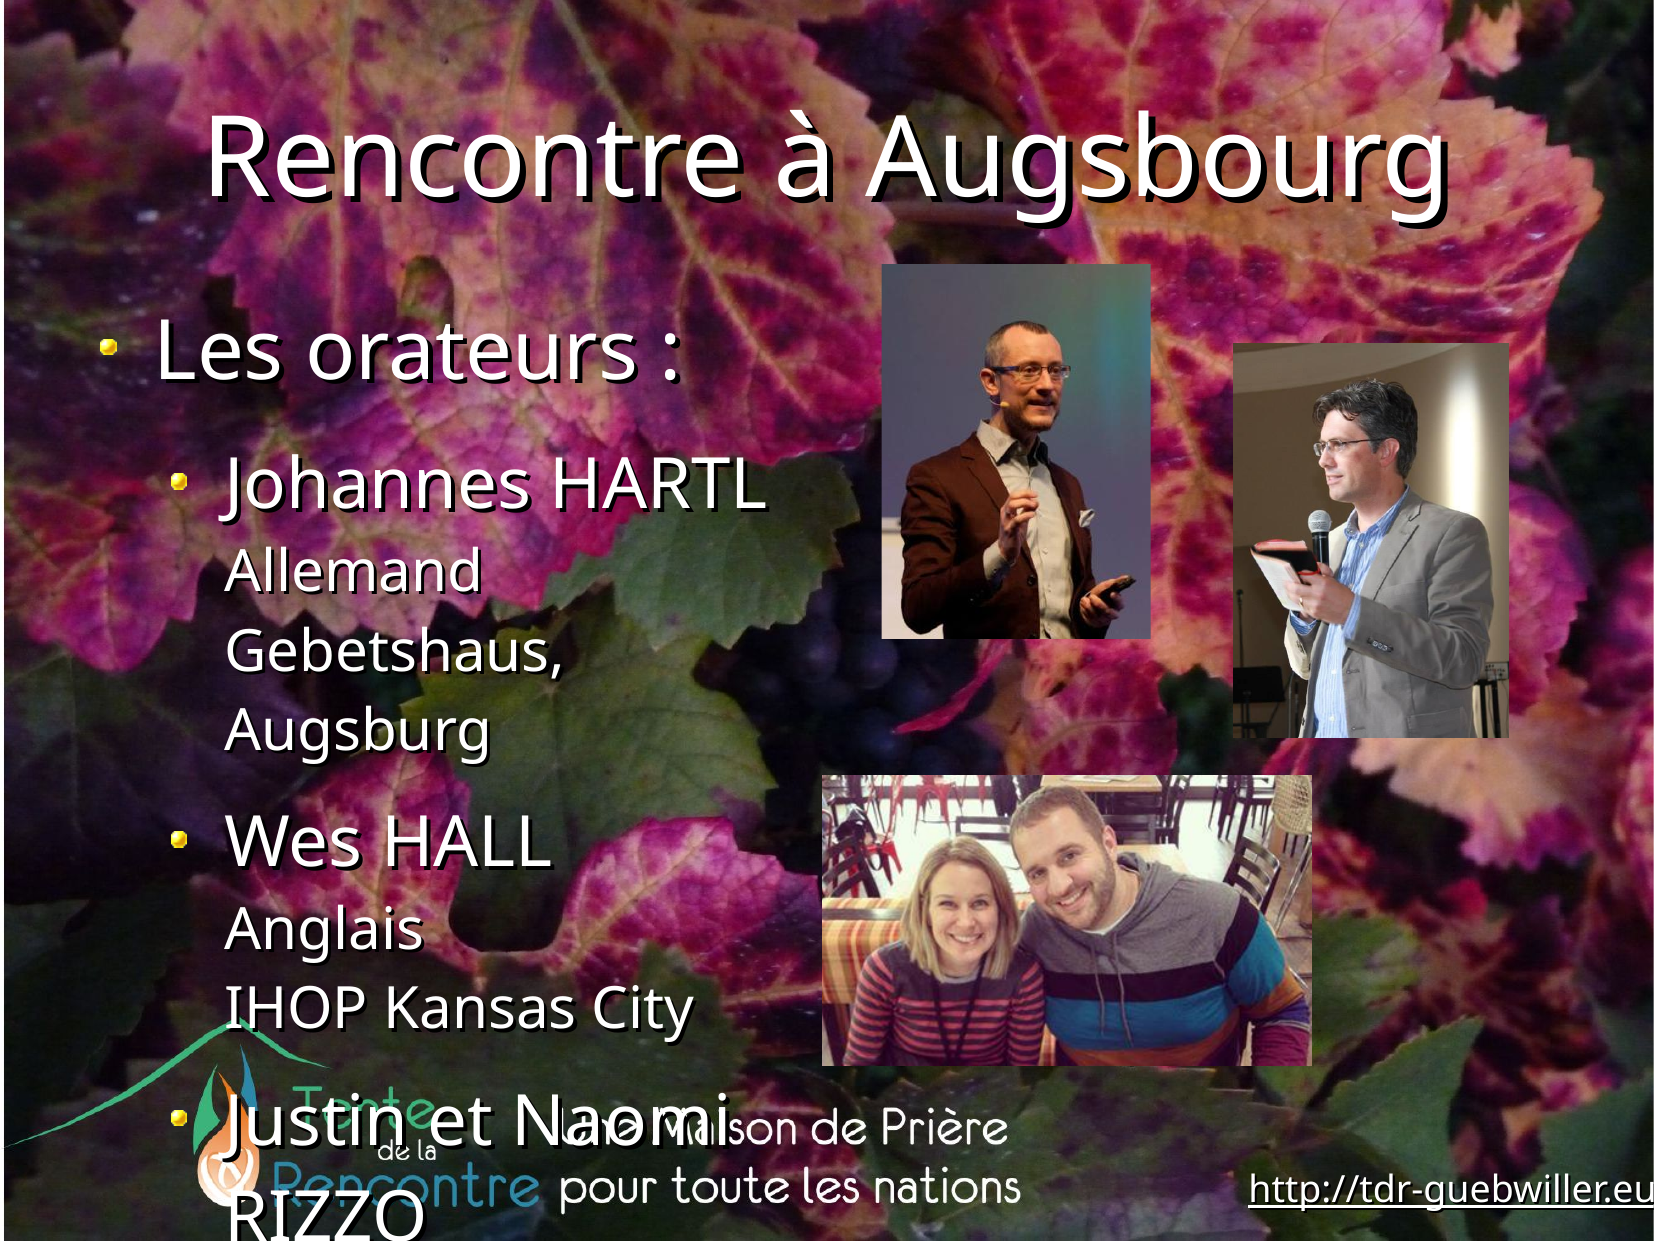

# Rencontre à Augsbourg
Les orateurs :
Johannes HARTL
Allemand
Gebetshaus, Augsburg
Wes HALL
Anglais
IHOP Kansas City
Justin et Naomi RIZZO
Américains
IHOP Kansas City